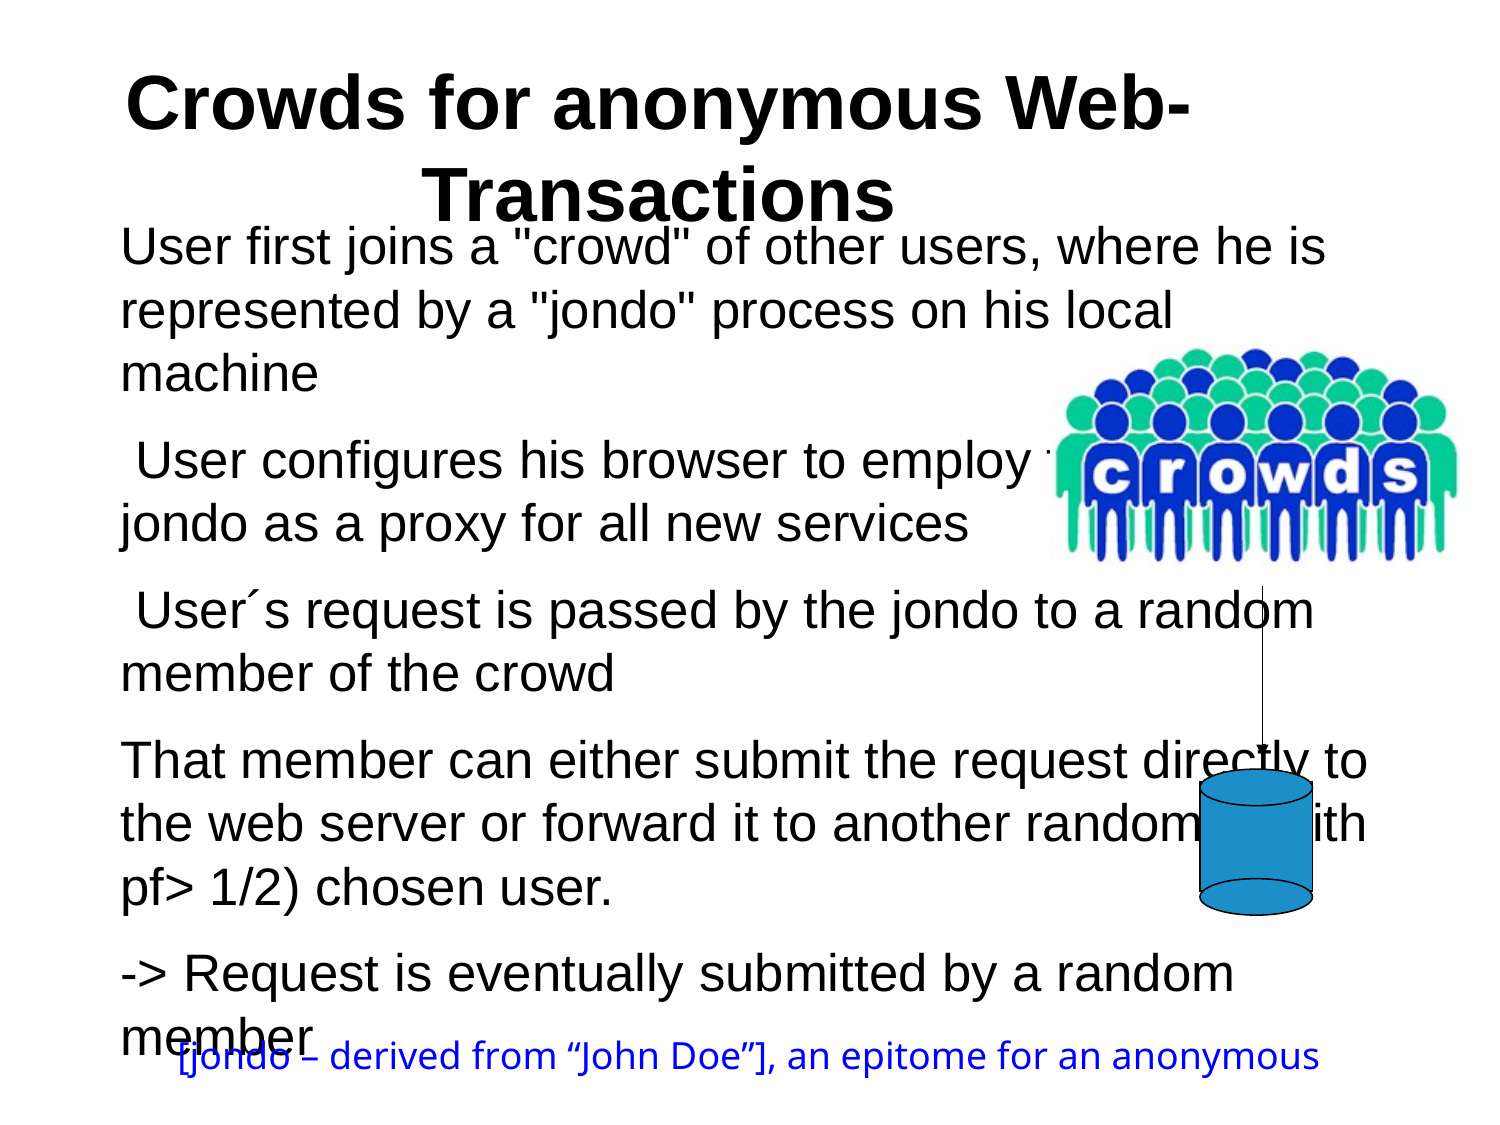

# Crowds for anonymous Web-Transactions
User first joins a "crowd" of other users, where he is represented by a "jondo" process on his local machine
 User configures his browser to employ the local jondo as a proxy for all new services
 User´s request is passed by the jondo to a random member of the crowd
That member can either submit the request directly to the web server or forward it to another randomly (with pf> 1/2) chosen user.
-> Request is eventually submitted by a random member
[jondo – derived from “John Doe”], an epitome for an anonymous